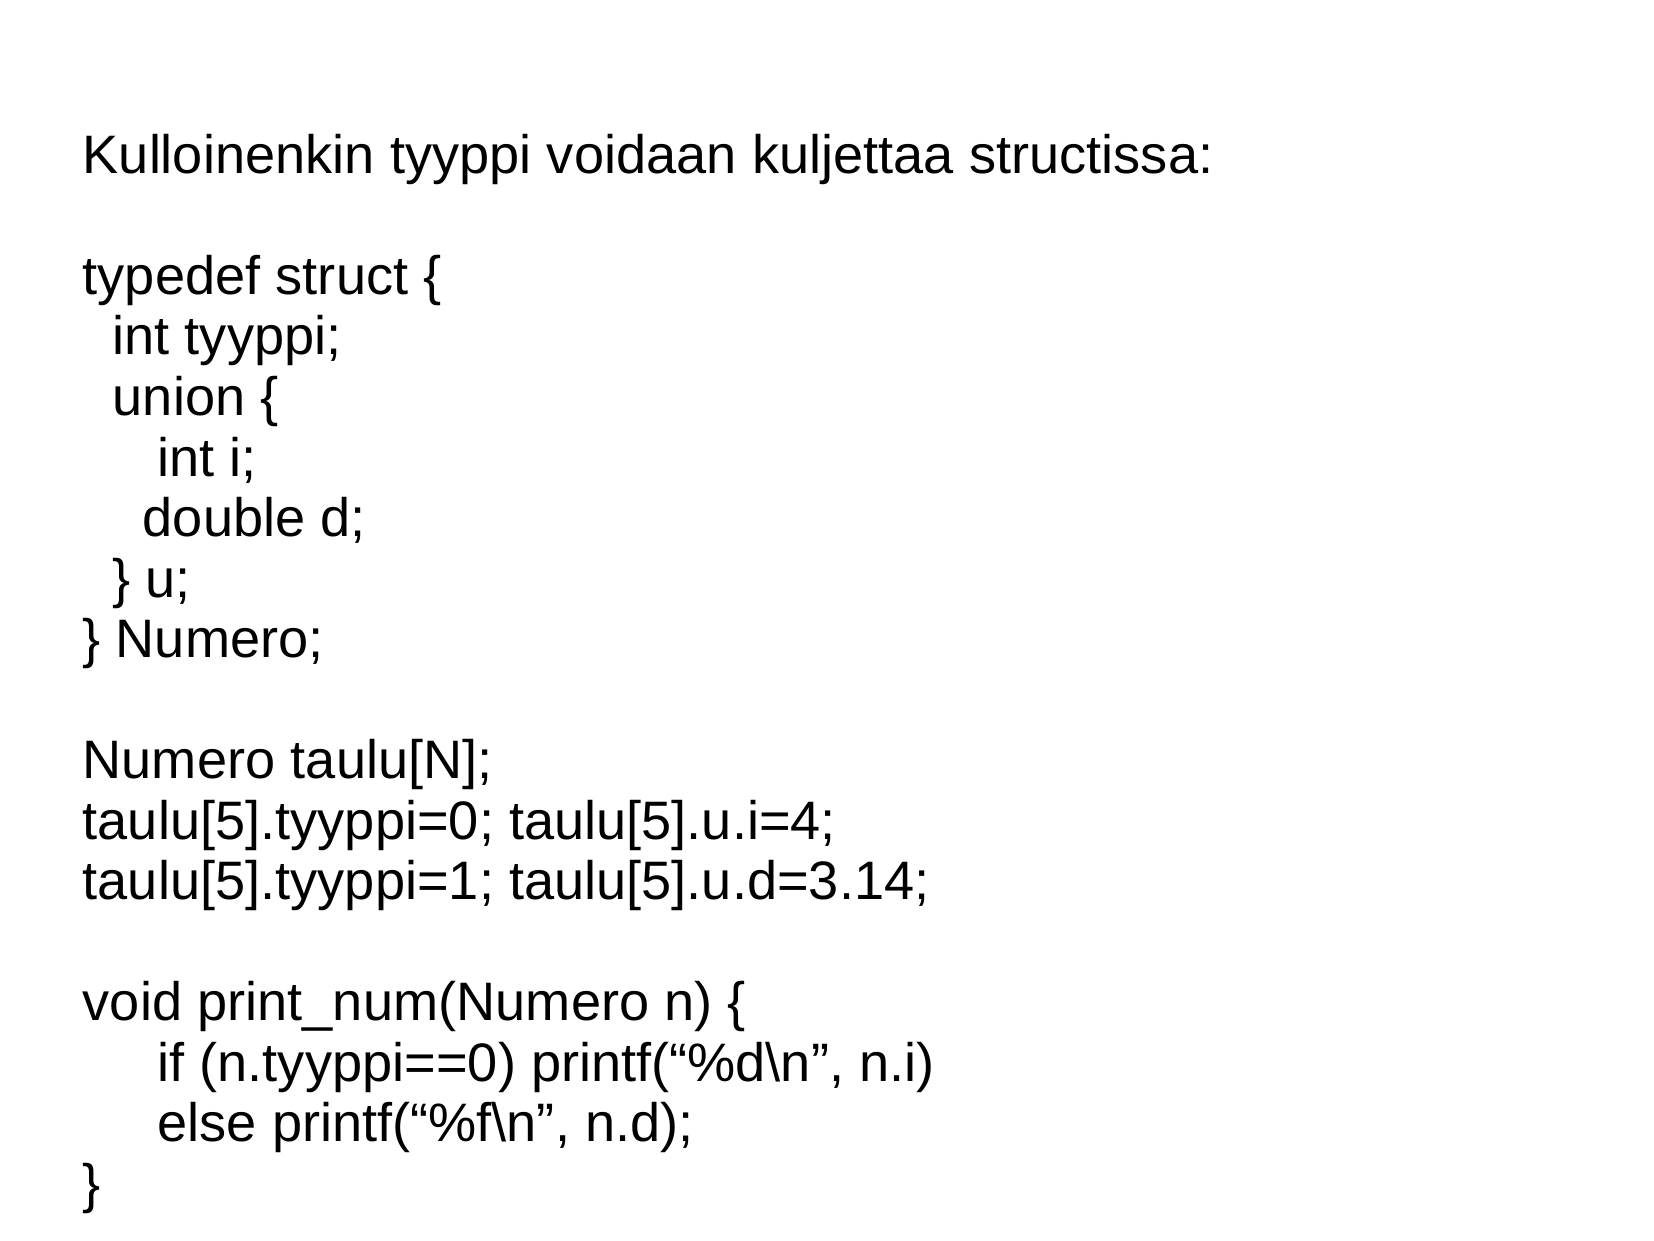

Kulloinenkin tyyppi voidaan kuljettaa structissa:
typedef struct {
 int tyyppi;
 union {
	int i;
 double d;
 } u;
} Numero;
Numero taulu[N];
taulu[5].tyyppi=0; taulu[5].u.i=4;
taulu[5].tyyppi=1; taulu[5].u.d=3.14;
void print_num(Numero n) {
	if (n.tyyppi==0) printf(“%d\n”, n.i)
	else printf(“%f\n”, n.d);
}